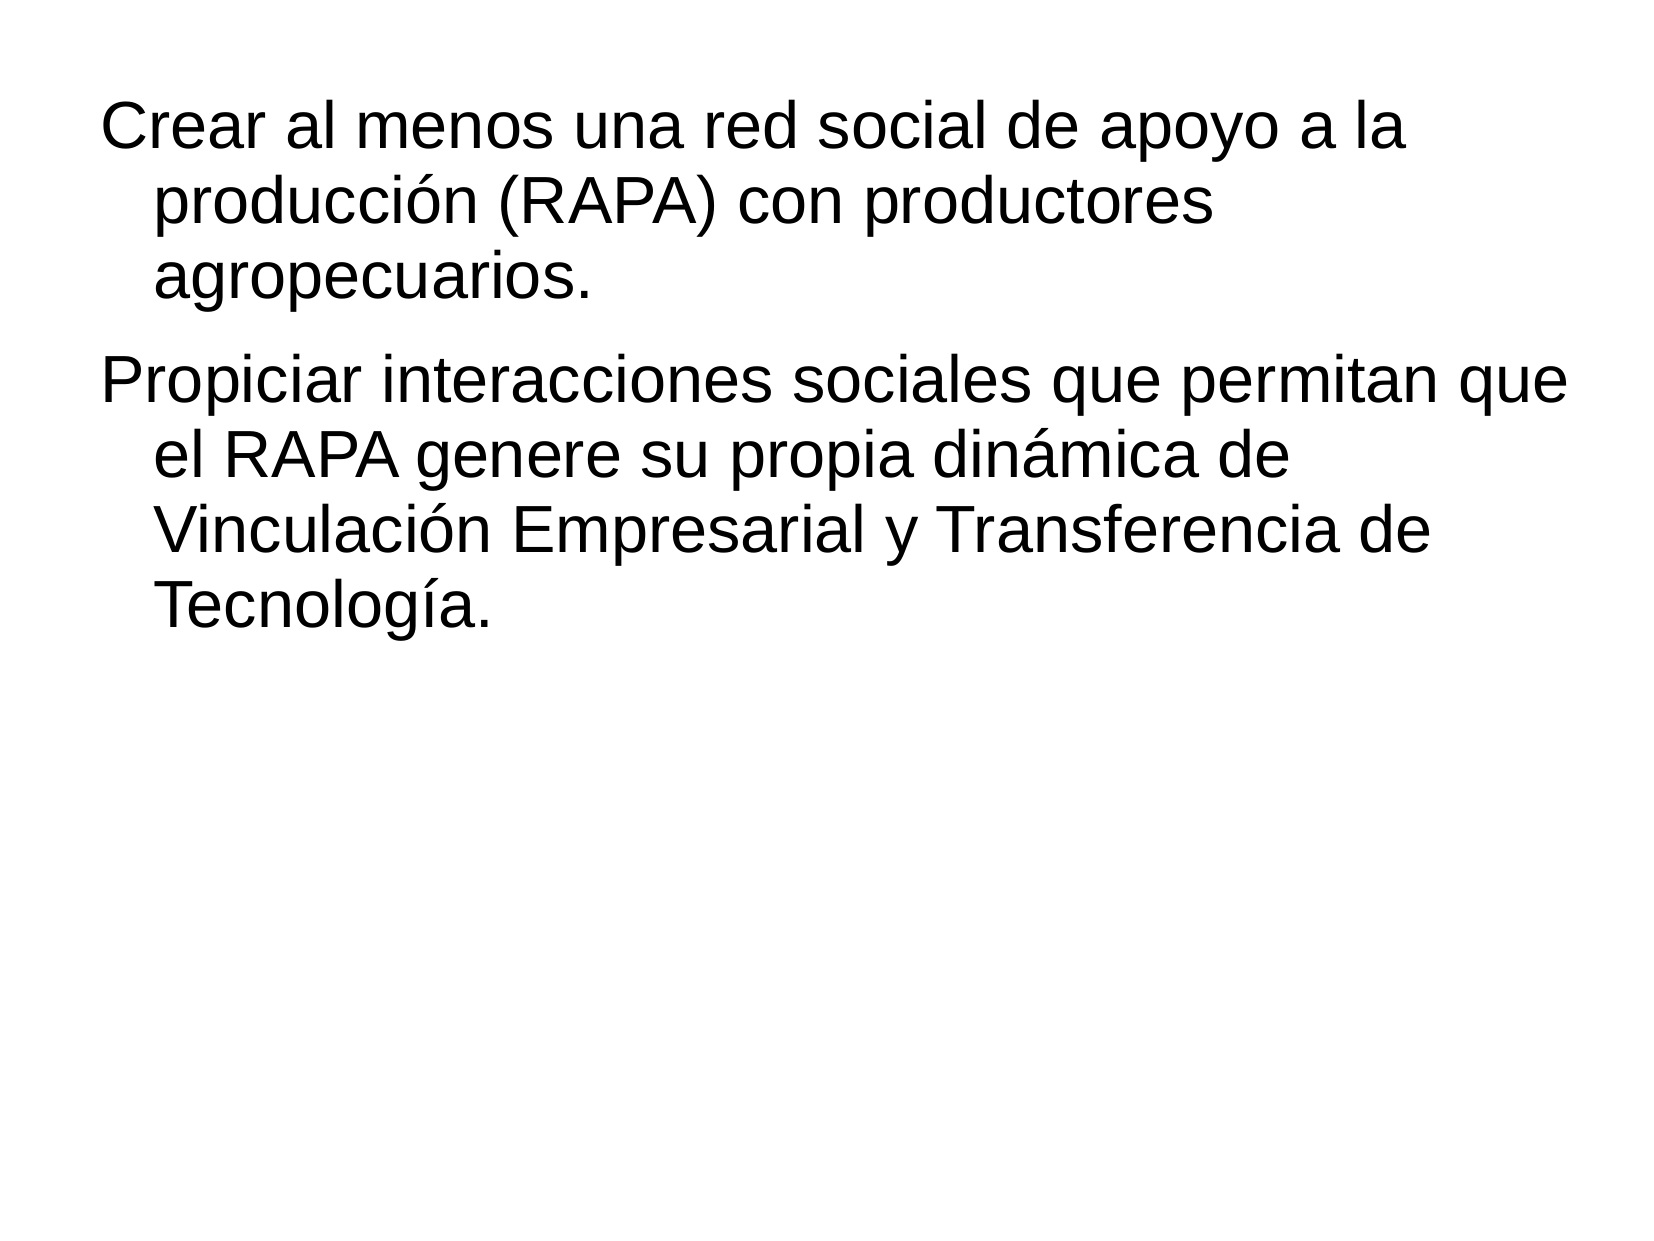

# Crear al menos una red social de apoyo a la producción (RAPA) con productores agropecuarios.
Propiciar interacciones sociales que permitan que el RAPA genere su propia dinámica de Vinculación Empresarial y Transferencia de Tecnología.